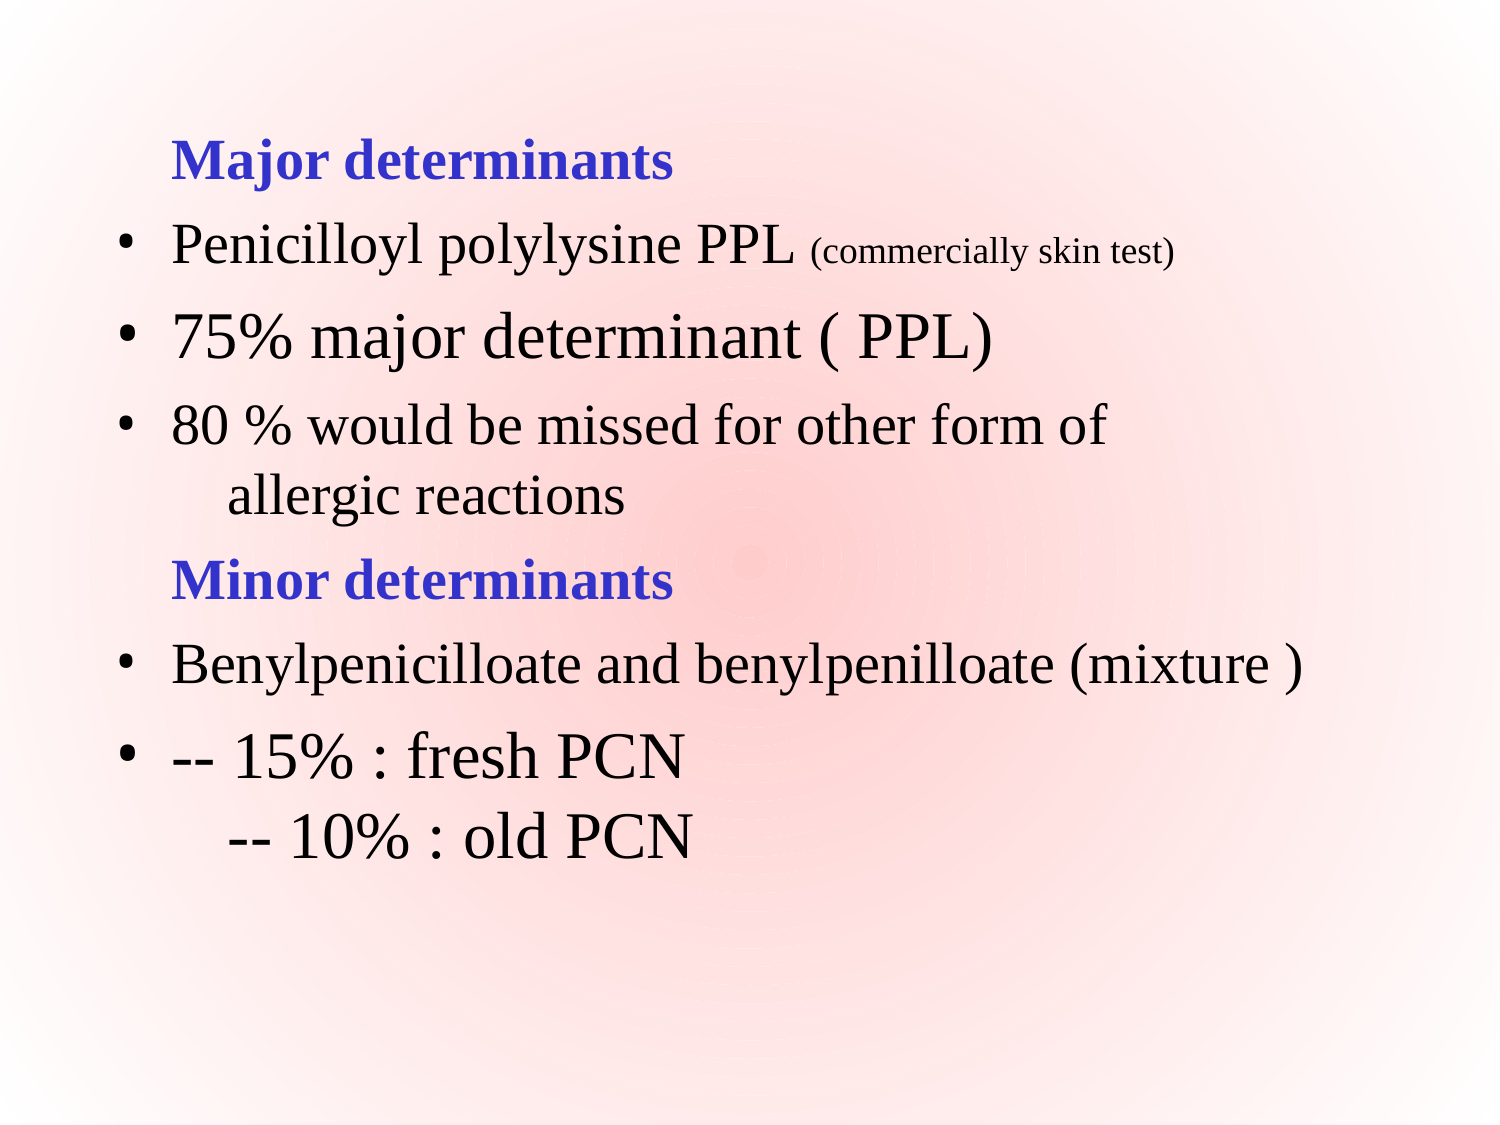

# Major determinants
Penicilloyl polylysine PPL (commercially skin test)
75% major determinant ( PPL)
80 % would be missed for other form of
allergic reactions
Minor determinants
Benylpenicilloate and benylpenilloate (mixture )
-- 15% : fresh PCN
-- 10% : old PCN